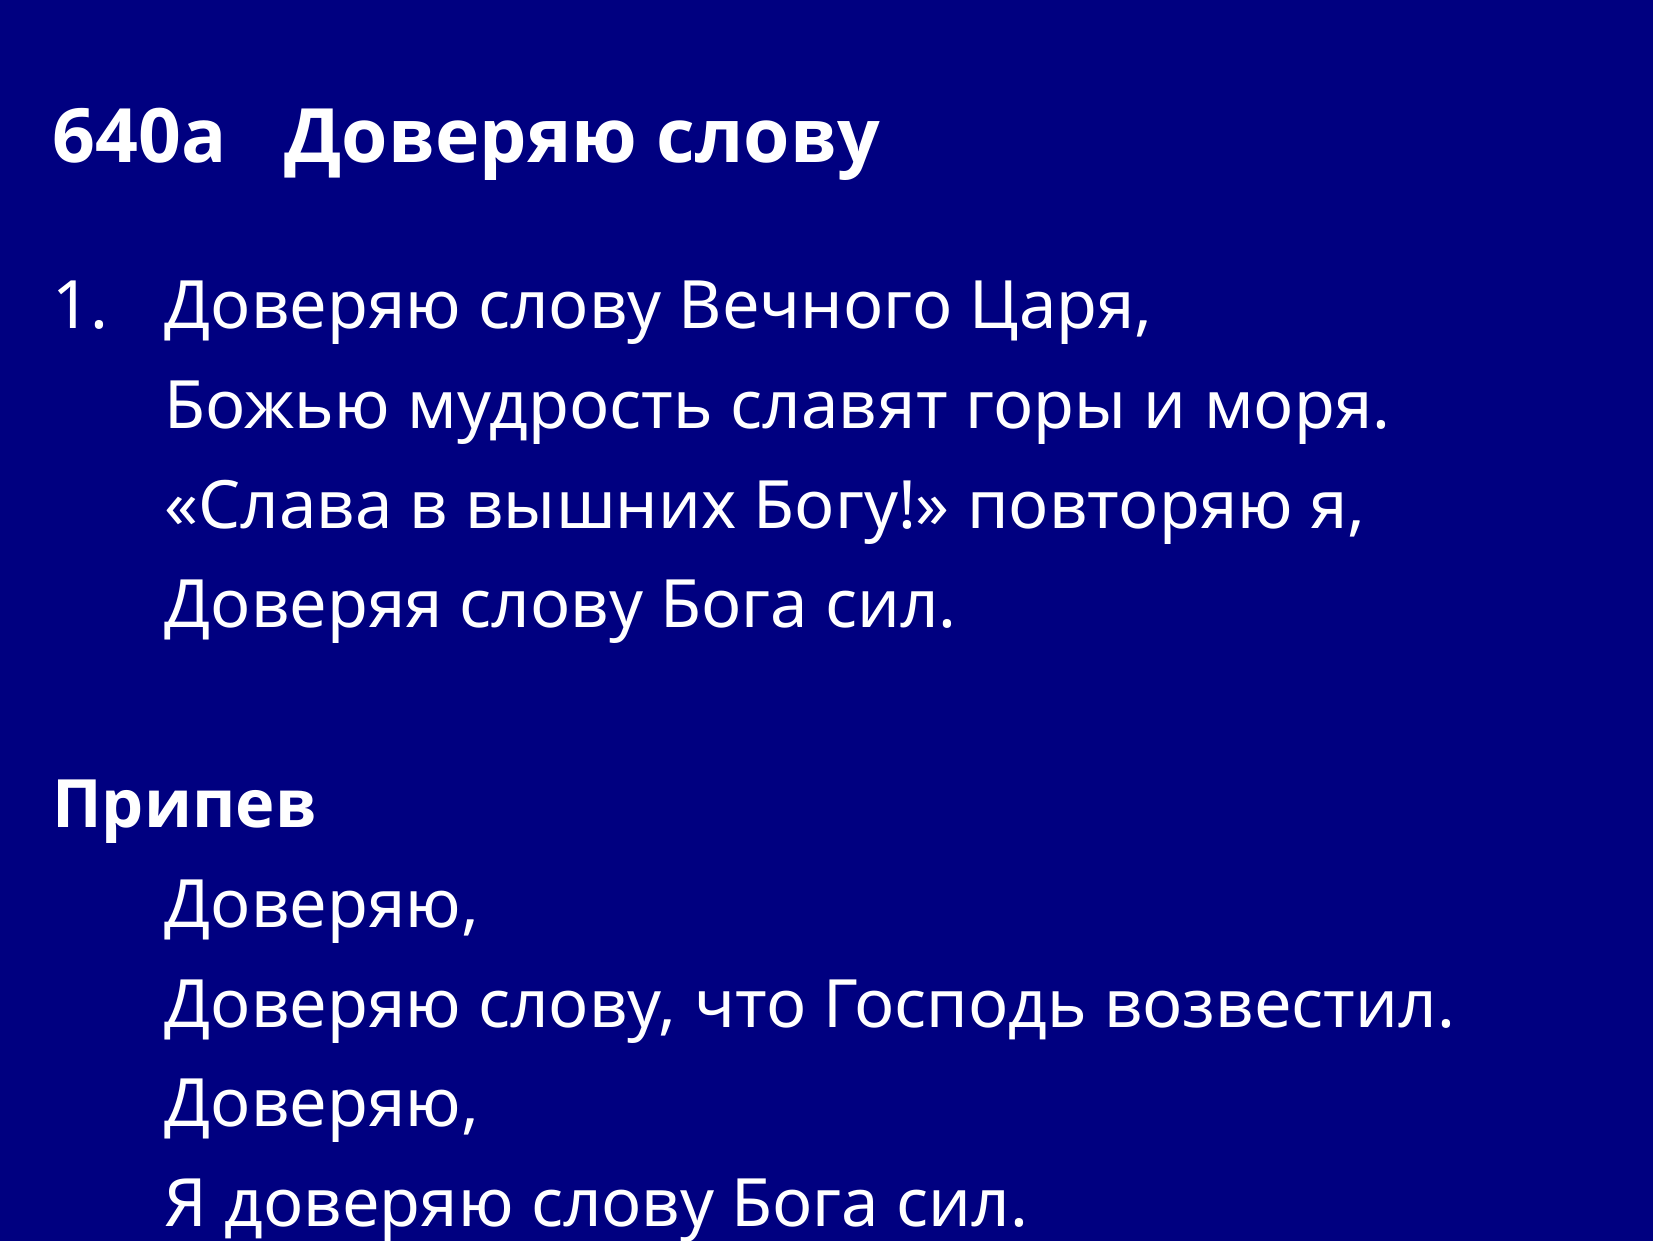

640а Доверяю слову
1.	Доверяю слову Вечного Царя,
	Божью мудрость славят горы и моря.
	«Слава в вышних Богу!» повторяю я,
	Доверяя слову Бога сил.
Припев
	Доверяю,
	Доверяю слову, что Господь возвестил.
	Доверяю,
	Я доверяю слову Бога сил.